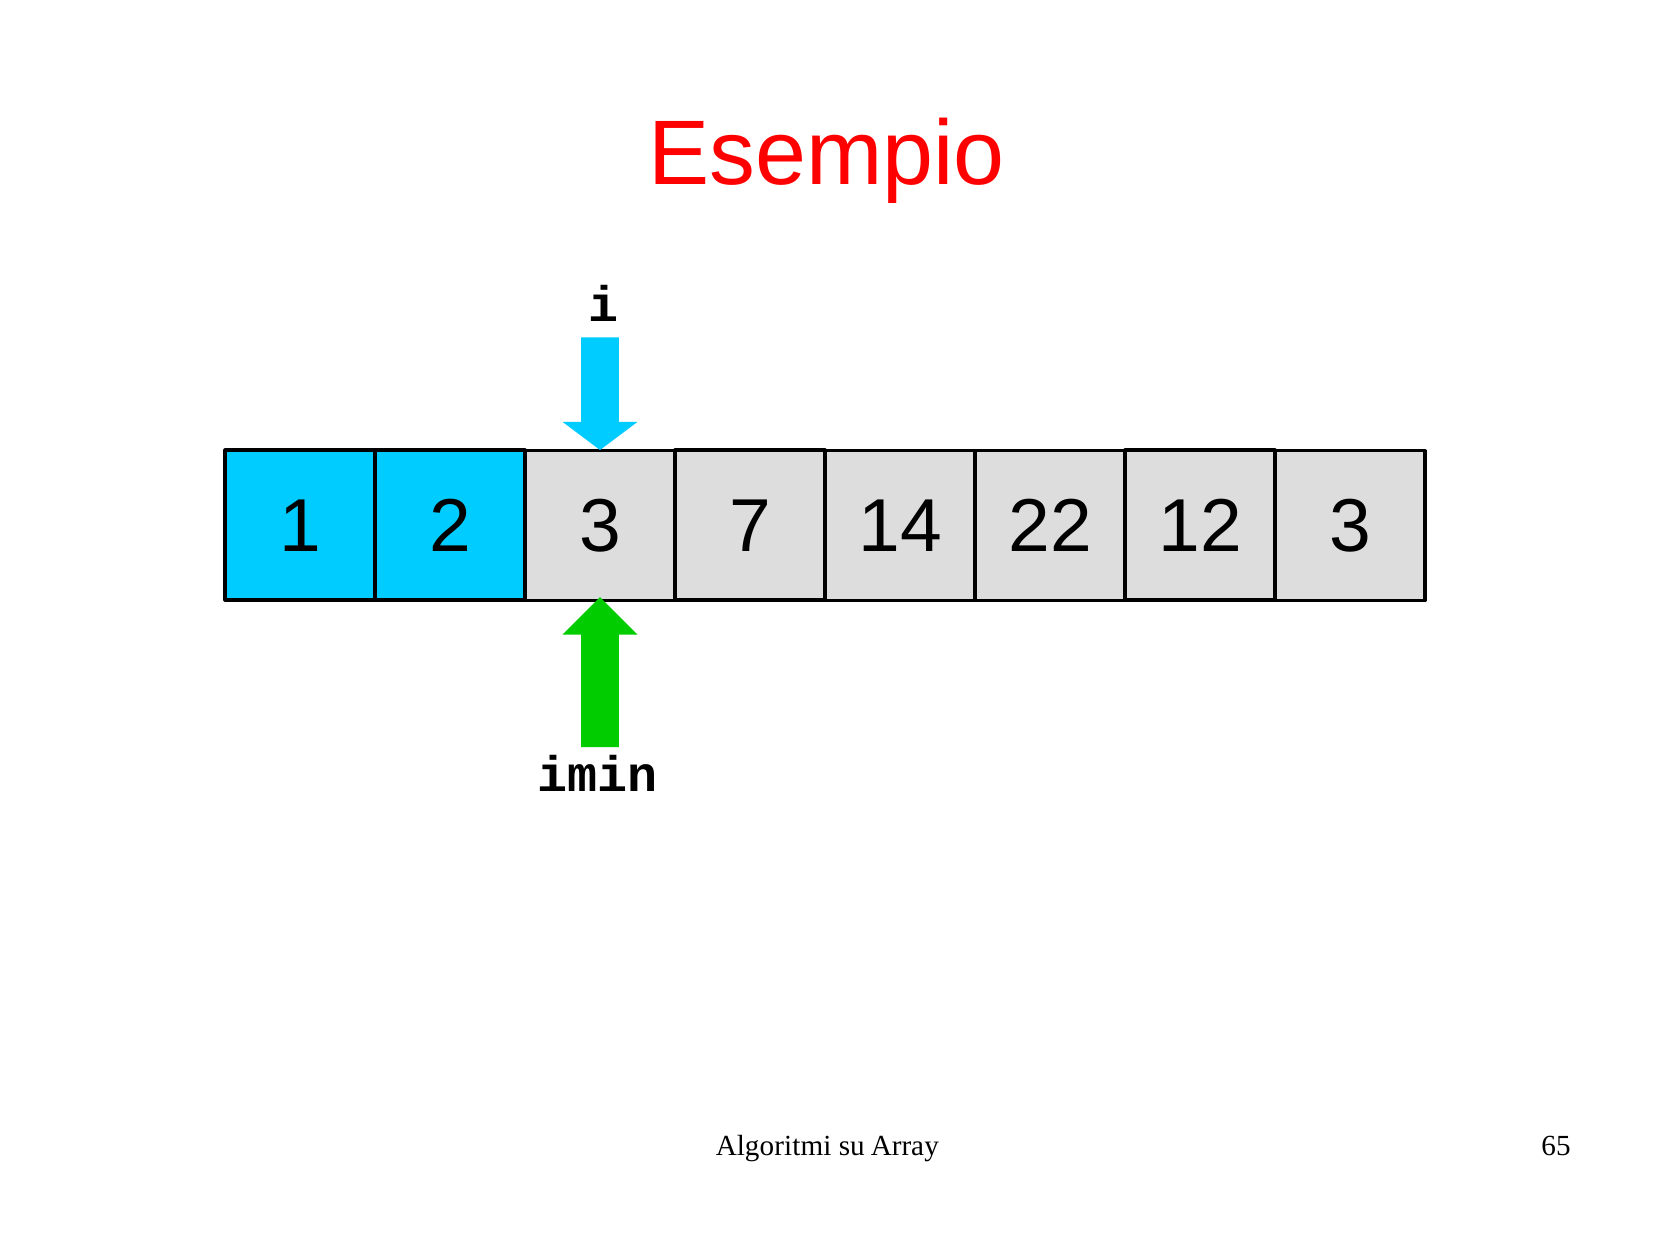

# Esempio
i
1
2
7
12
3
14
22
3
imin
Algoritmi su Array
65